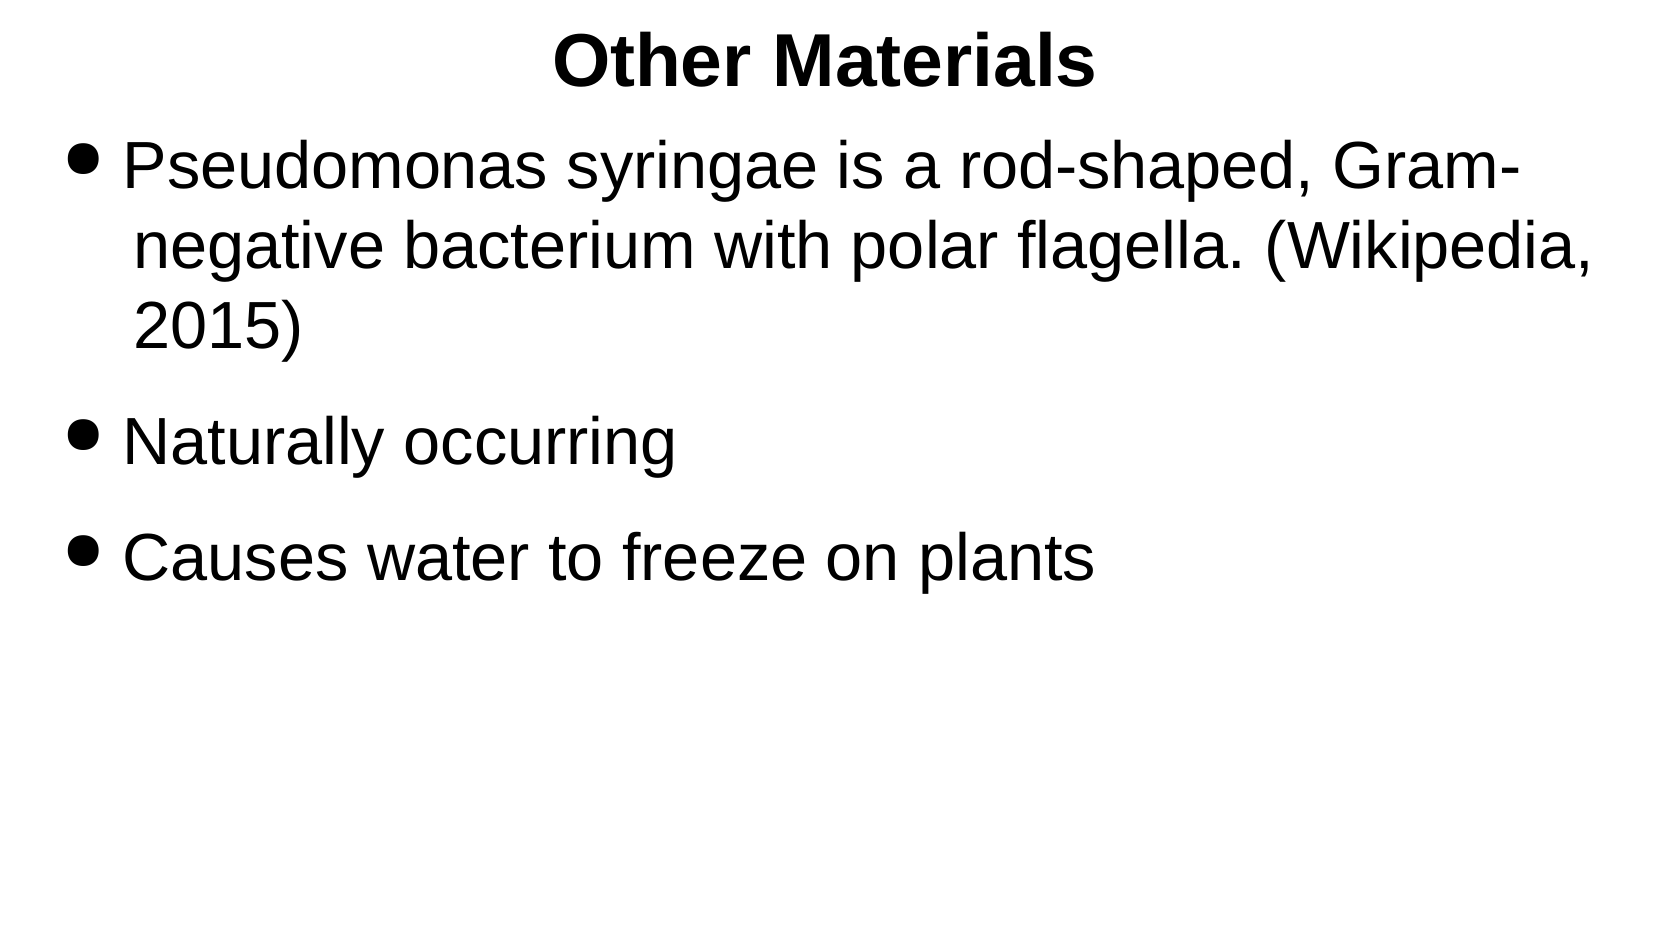

# Other Materials
 Pseudomonas syringae is a rod-shaped, Gram-negative bacterium with polar flagella. (Wikipedia, 2015)
 Naturally occurring
 Causes water to freeze on plants